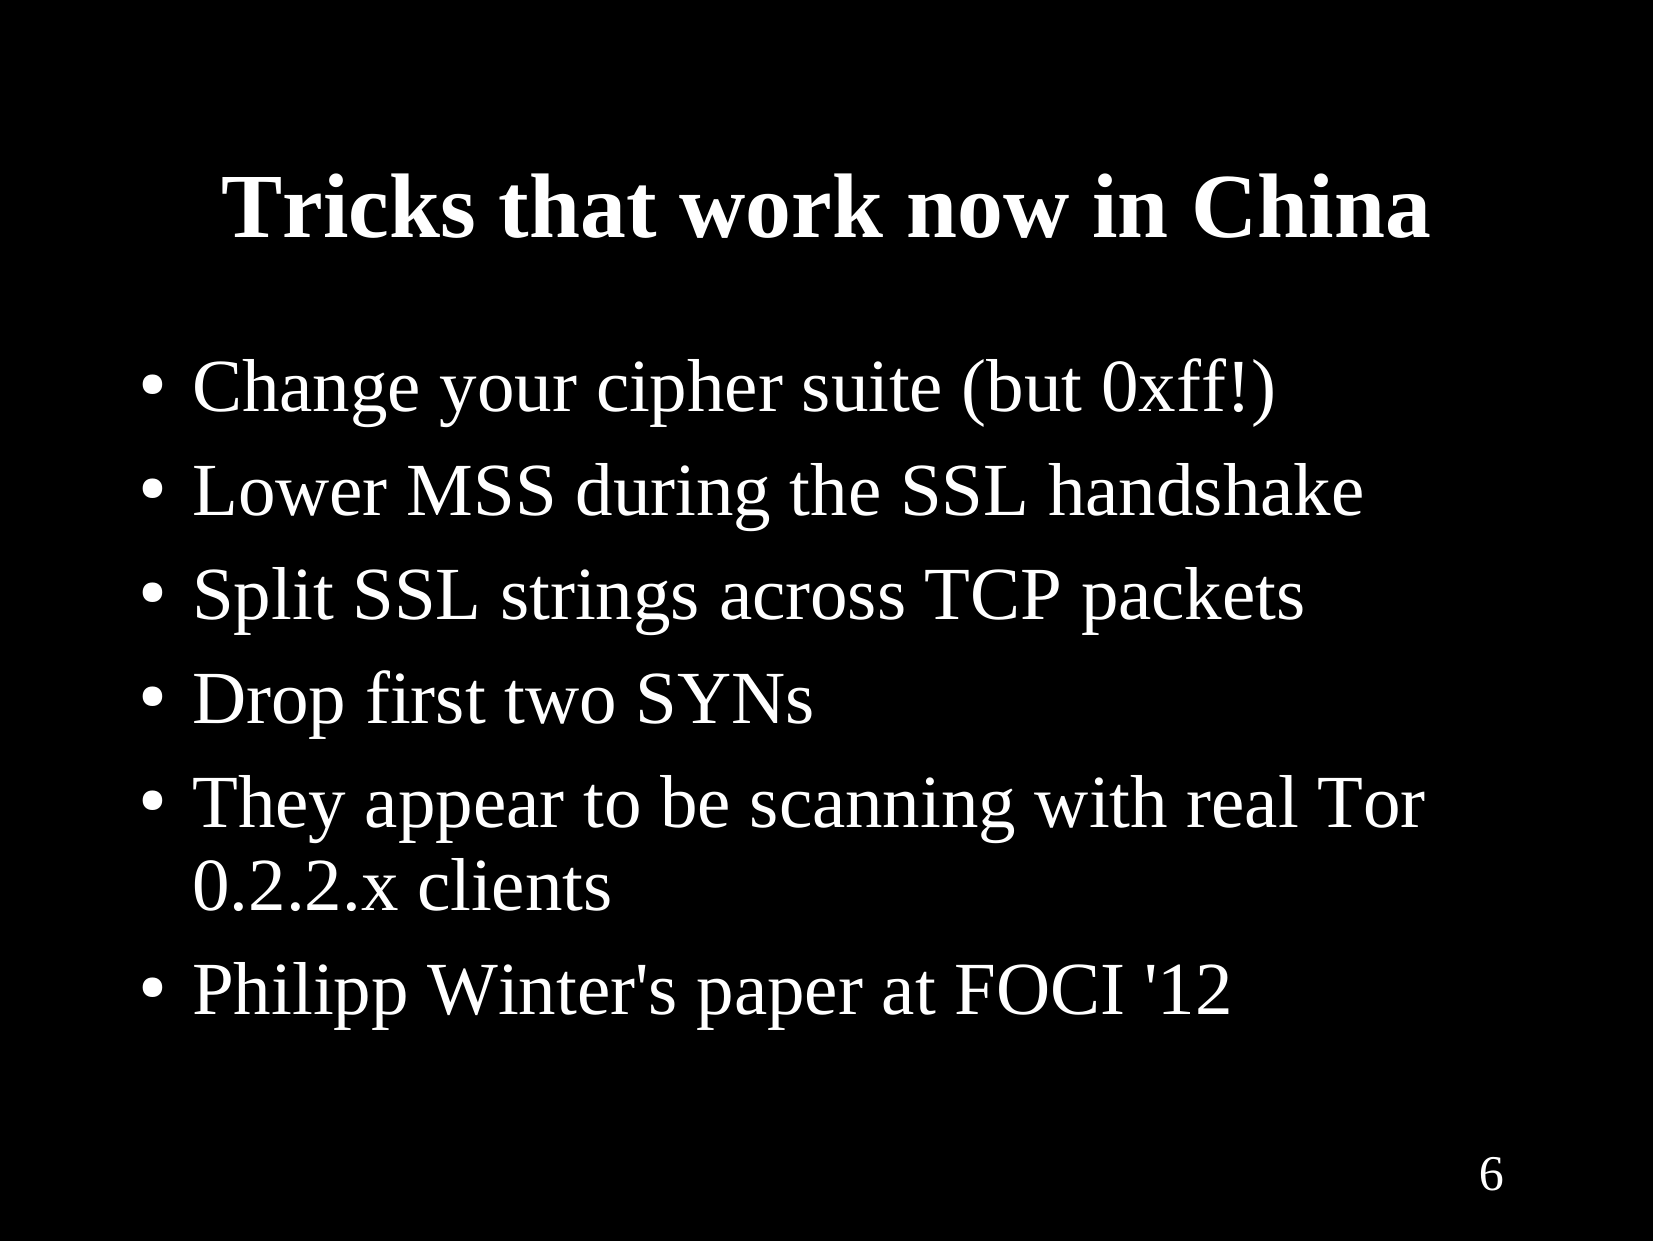

# Tricks that work now in China
Change your cipher suite (but 0xff!)
Lower MSS during the SSL handshake
Split SSL strings across TCP packets
Drop first two SYNs
They appear to be scanning with real Tor 0.2.2.x clients
Philipp Winter's paper at FOCI '12